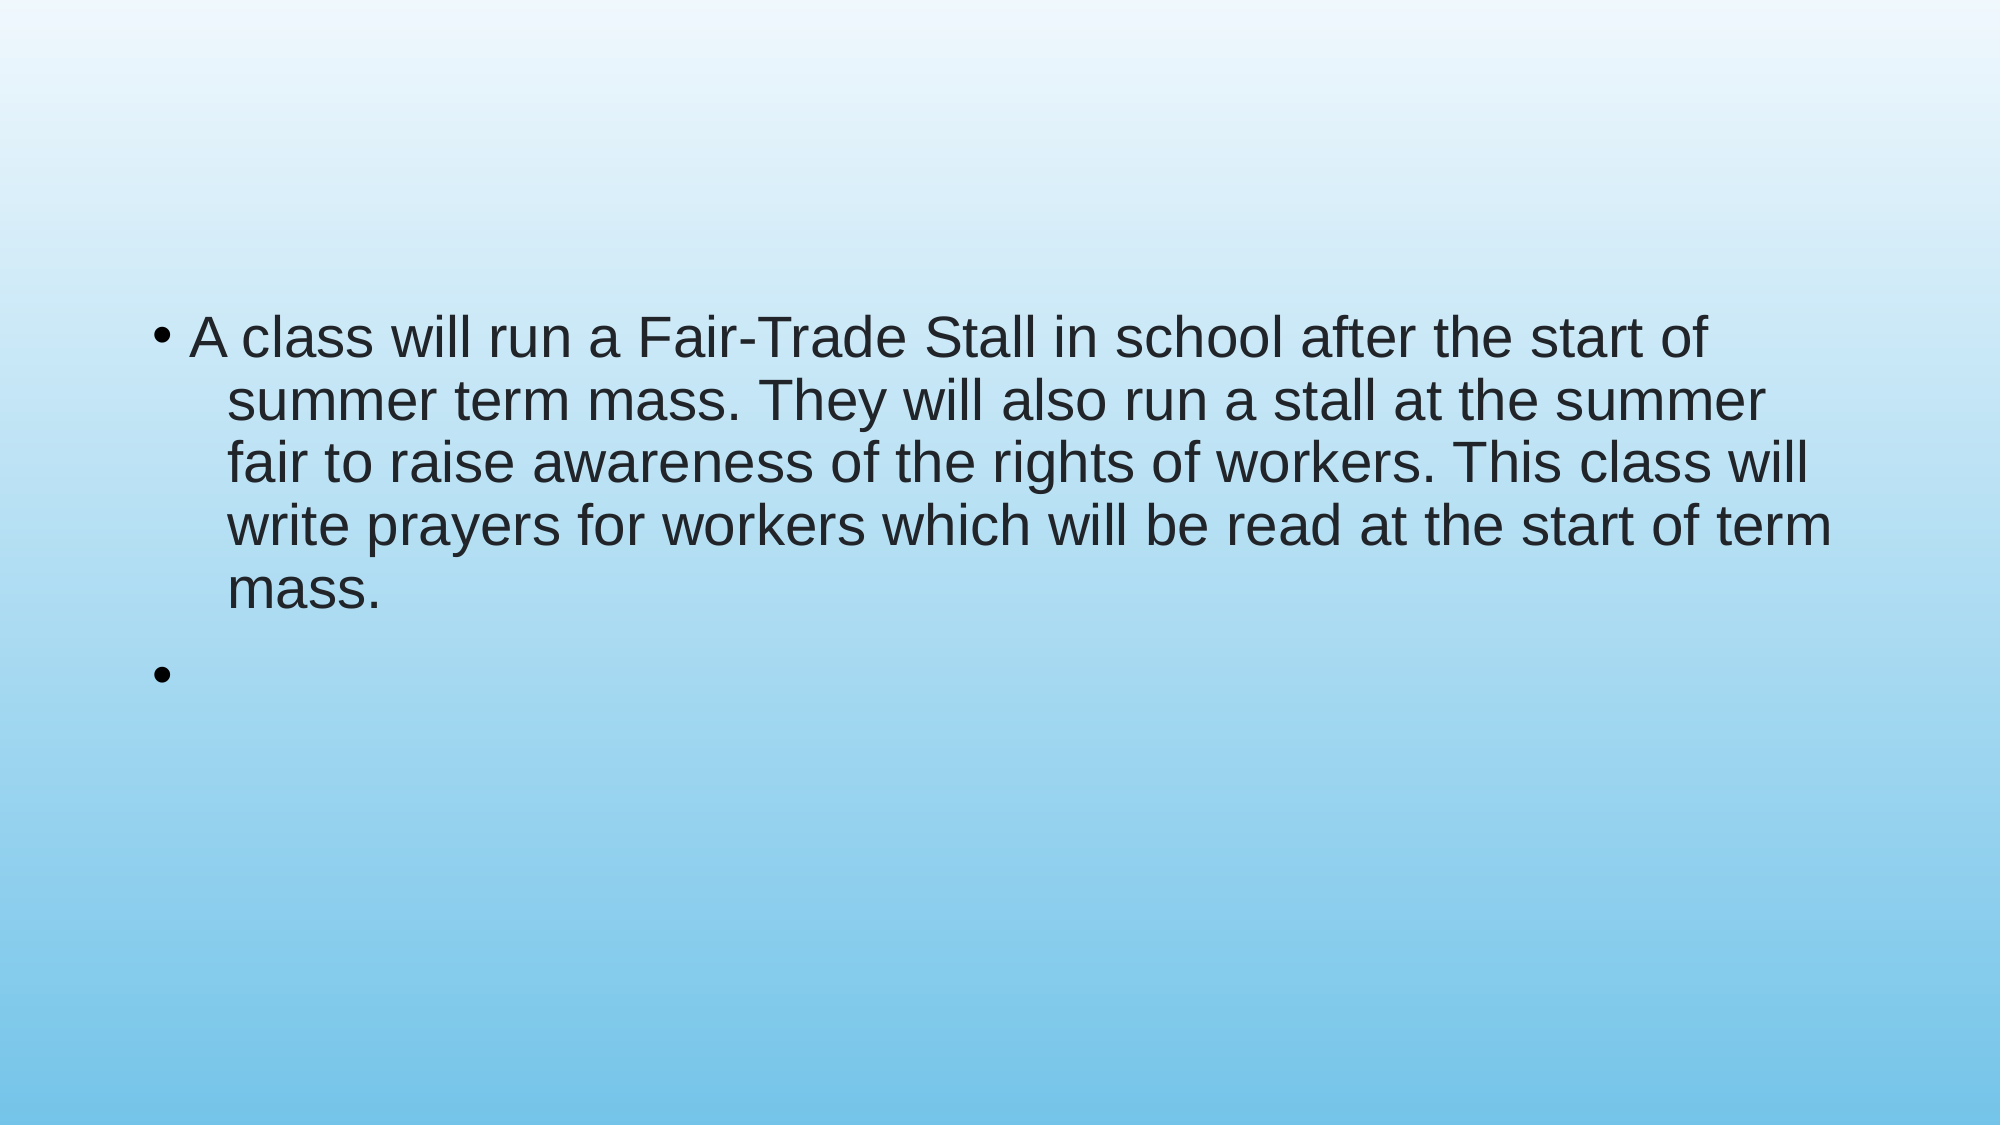

#
A class will run a Fair-Trade Stall in school after the start of summer term mass. They will also run a stall at the summer fair to raise awareness of the rights of workers. This class will write prayers for workers which will be read at the start of term mass.